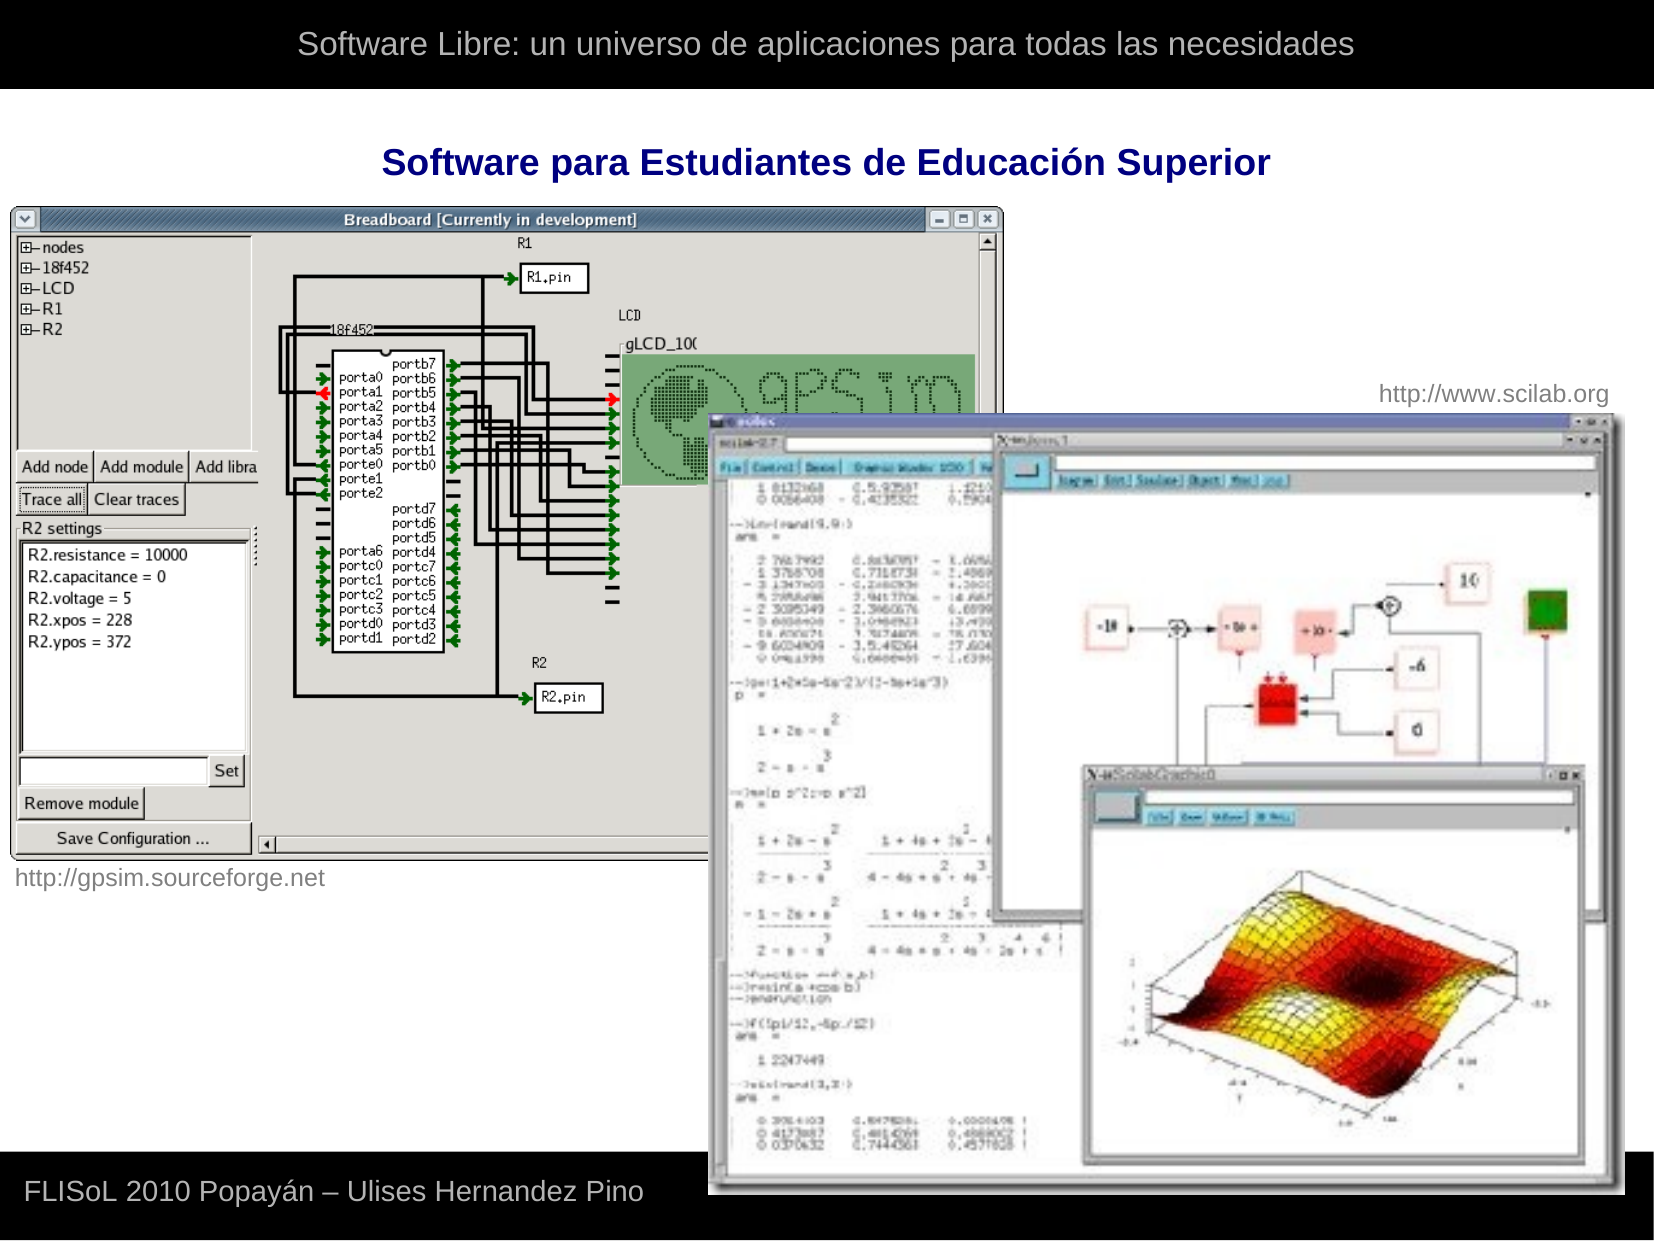

# Software para Estudiantes de Educación Superior
http://www.scilab.org
http://gpsim.sourceforge.net